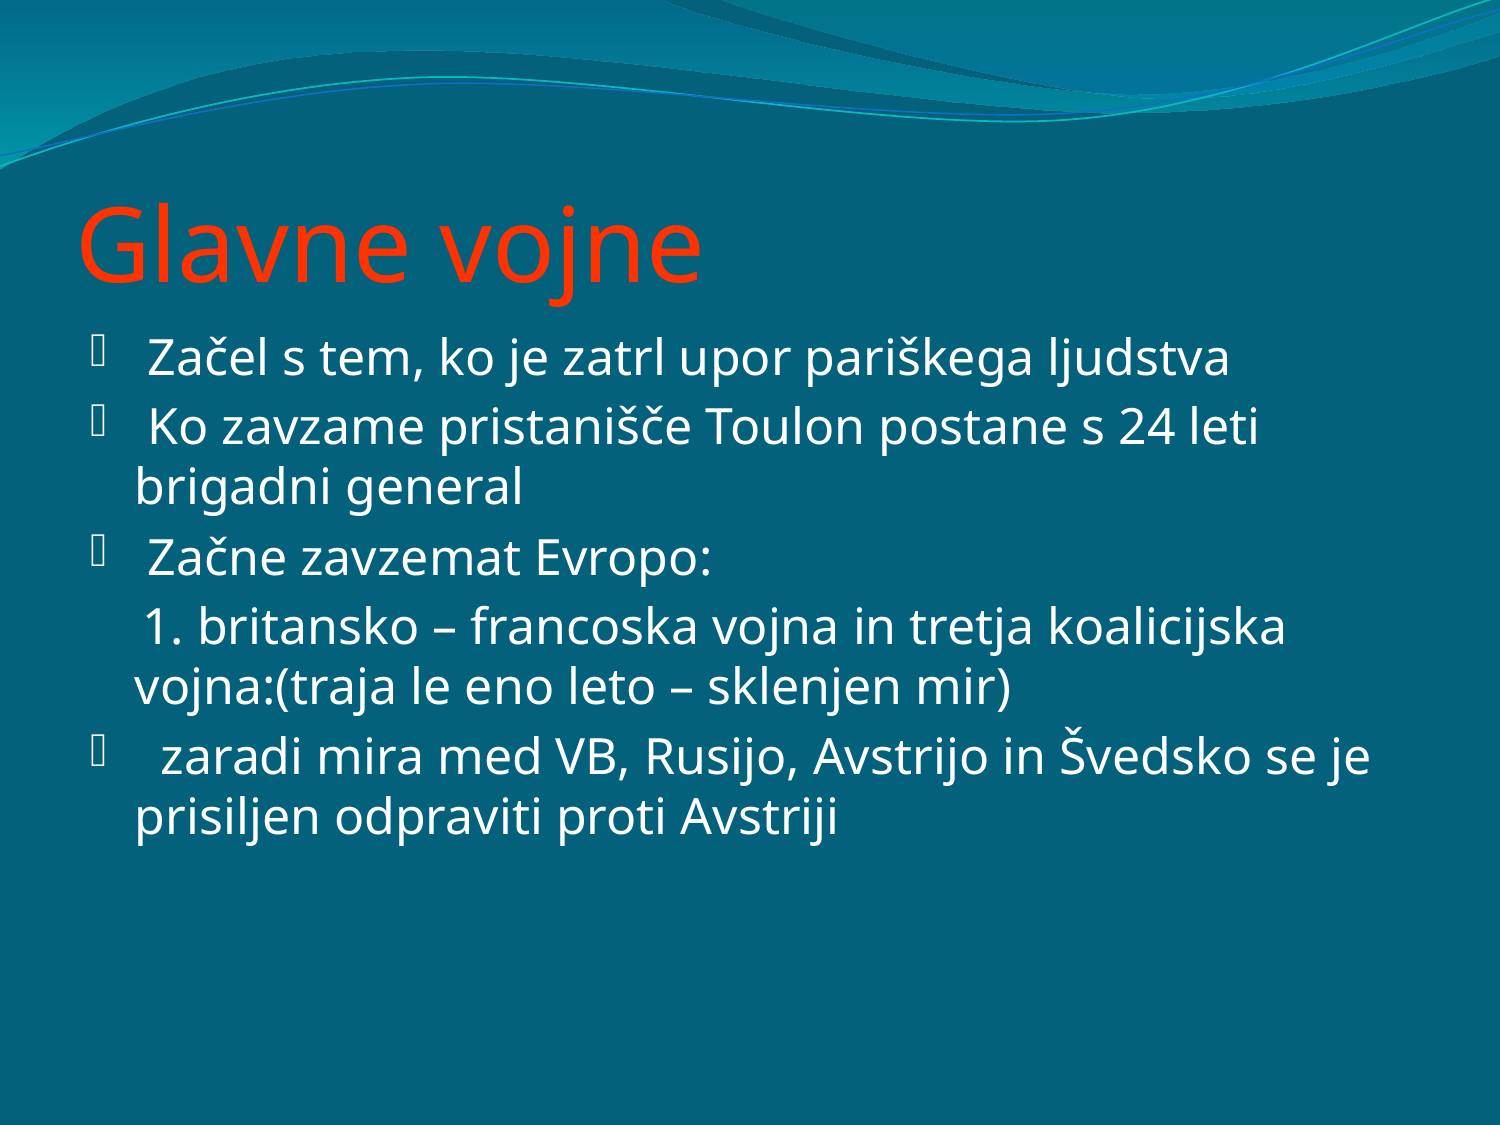

# Glavne vojne
 Začel s tem, ko je zatrl upor pariškega ljudstva
 Ko zavzame pristanišče Toulon postane s 24 leti brigadni general
 Začne zavzemat Evropo:
 1. britansko – francoska vojna in tretja koalicijska vojna:(traja le eno leto – sklenjen mir)
 zaradi mira med VB, Rusijo, Avstrijo in Švedsko se je prisiljen odpraviti proti Avstriji